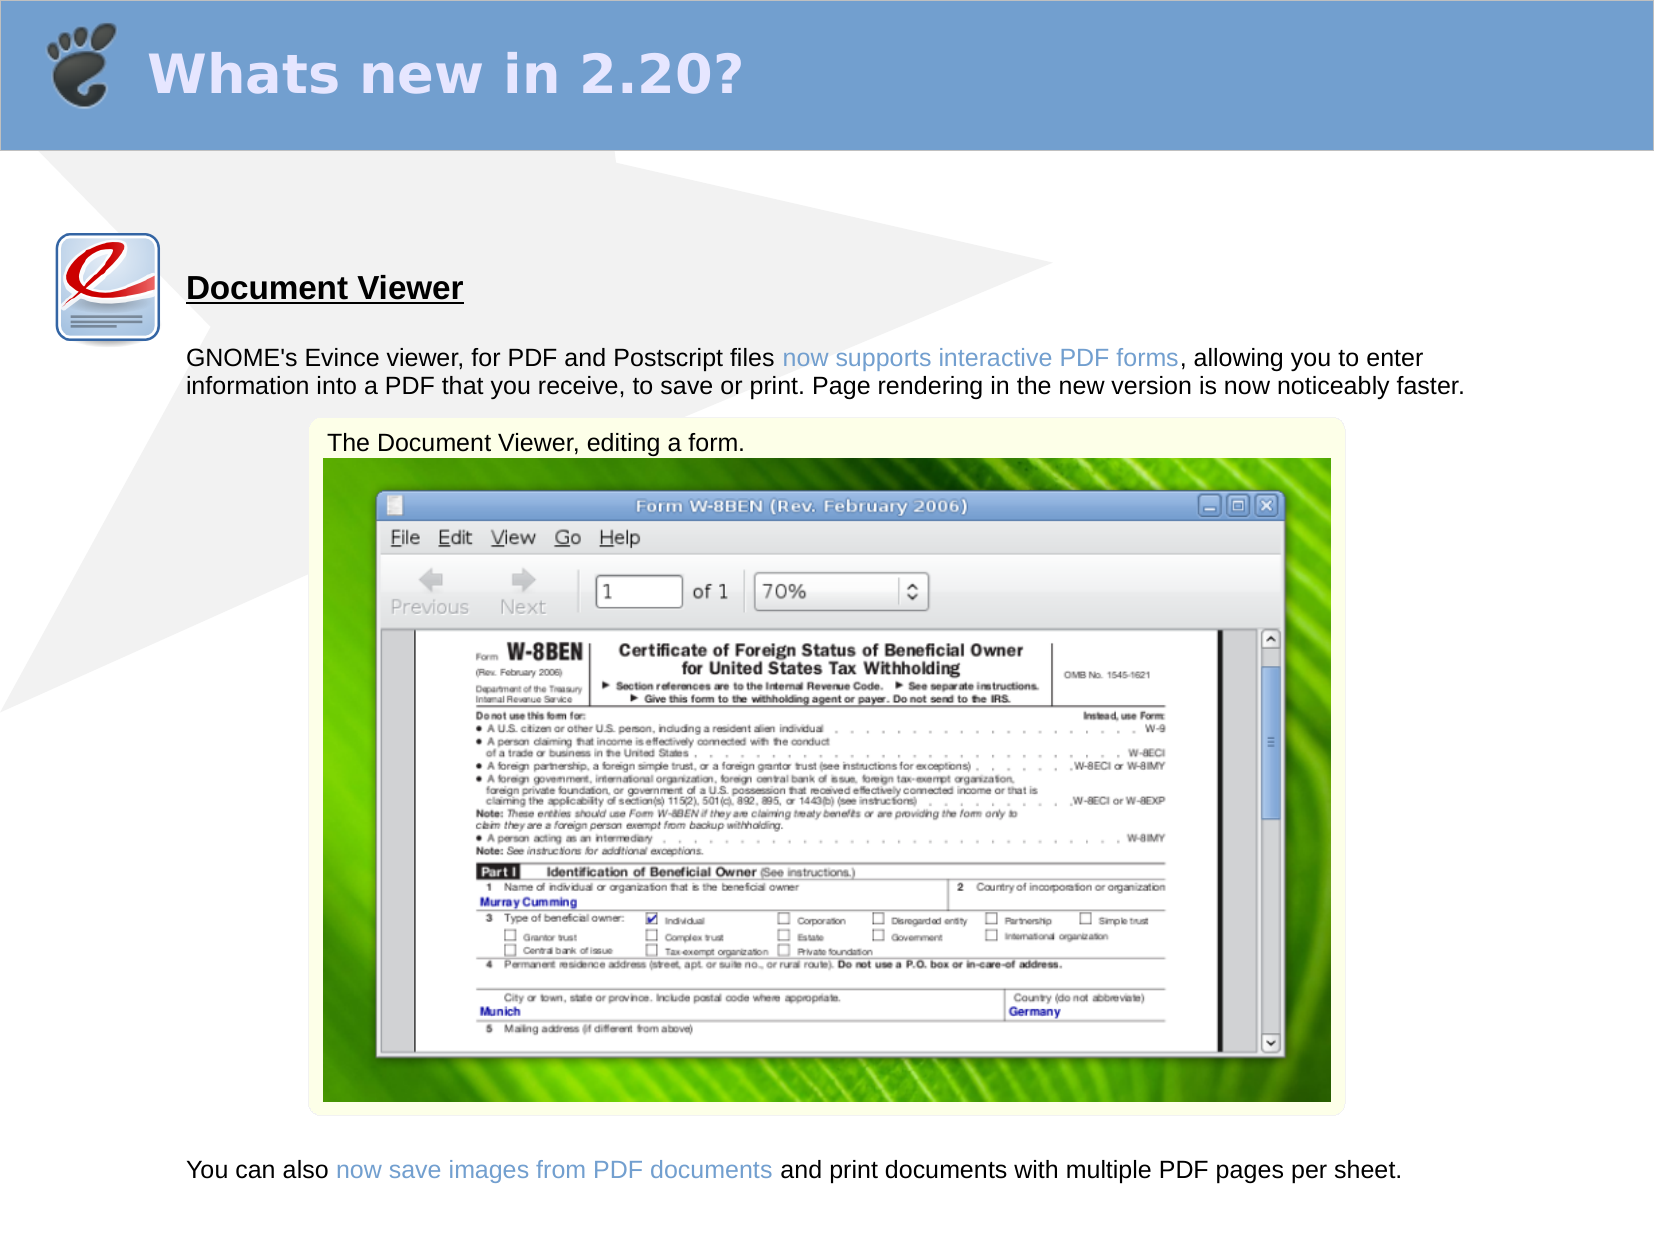

Whats new in 2.20?
#
Document Viewer
GNOME's Evince viewer, for PDF and Postscript files now supports interactive PDF forms, allowing you to enter information into a PDF that you receive, to save or print. Page rendering in the new version is now noticeably faster.
You can also now save images from PDF documents and print documents with multiple PDF pages per sheet.
The Document Viewer, editing a form.